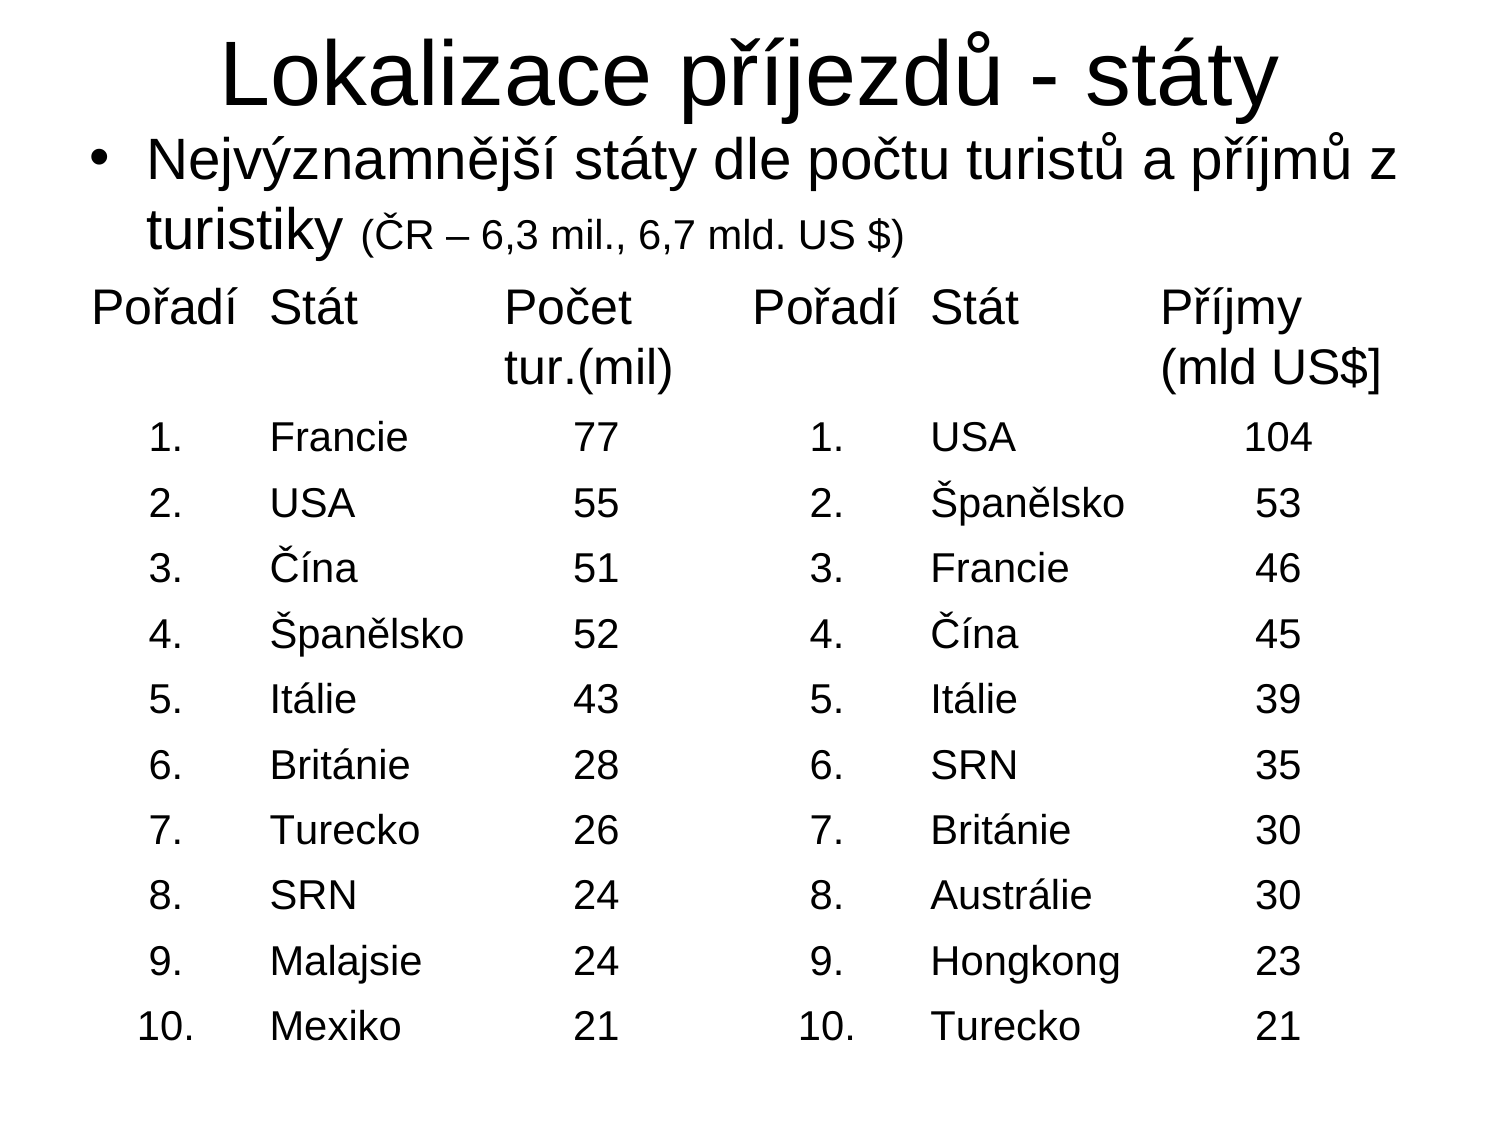

# Lokalizace příjezdů - státy
Nejvýznamnější státy dle počtu turistů a příjmů z turistiky (ČR – 6,3 mil., 6,7 mld. US $)
| Pořadí | Stát | Počet tur.(mil) | | Pořadí | Stát | Příjmy (mld US$] |
| --- | --- | --- | --- | --- | --- | --- |
| 1. | Francie | 77 | | 1. | USA | 104 |
| 2. | USA | 55 | | 2. | Španělsko | 53 |
| 3. | Čína | 51 | | 3. | Francie | 46 |
| 4. | Španělsko | 52 | | 4. | Čína | 45 |
| 5. | Itálie | 43 | | 5. | Itálie | 39 |
| 6. | Británie | 28 | | 6. | SRN | 35 |
| 7. | Turecko | 26 | | 7. | Británie | 30 |
| 8. | SRN | 24 | | 8. | Austrálie | 30 |
| 9. | Malajsie | 24 | | 9. | Hongkong | 23 |
| 10. | Mexiko | 21 | | 10. | Turecko | 21 |